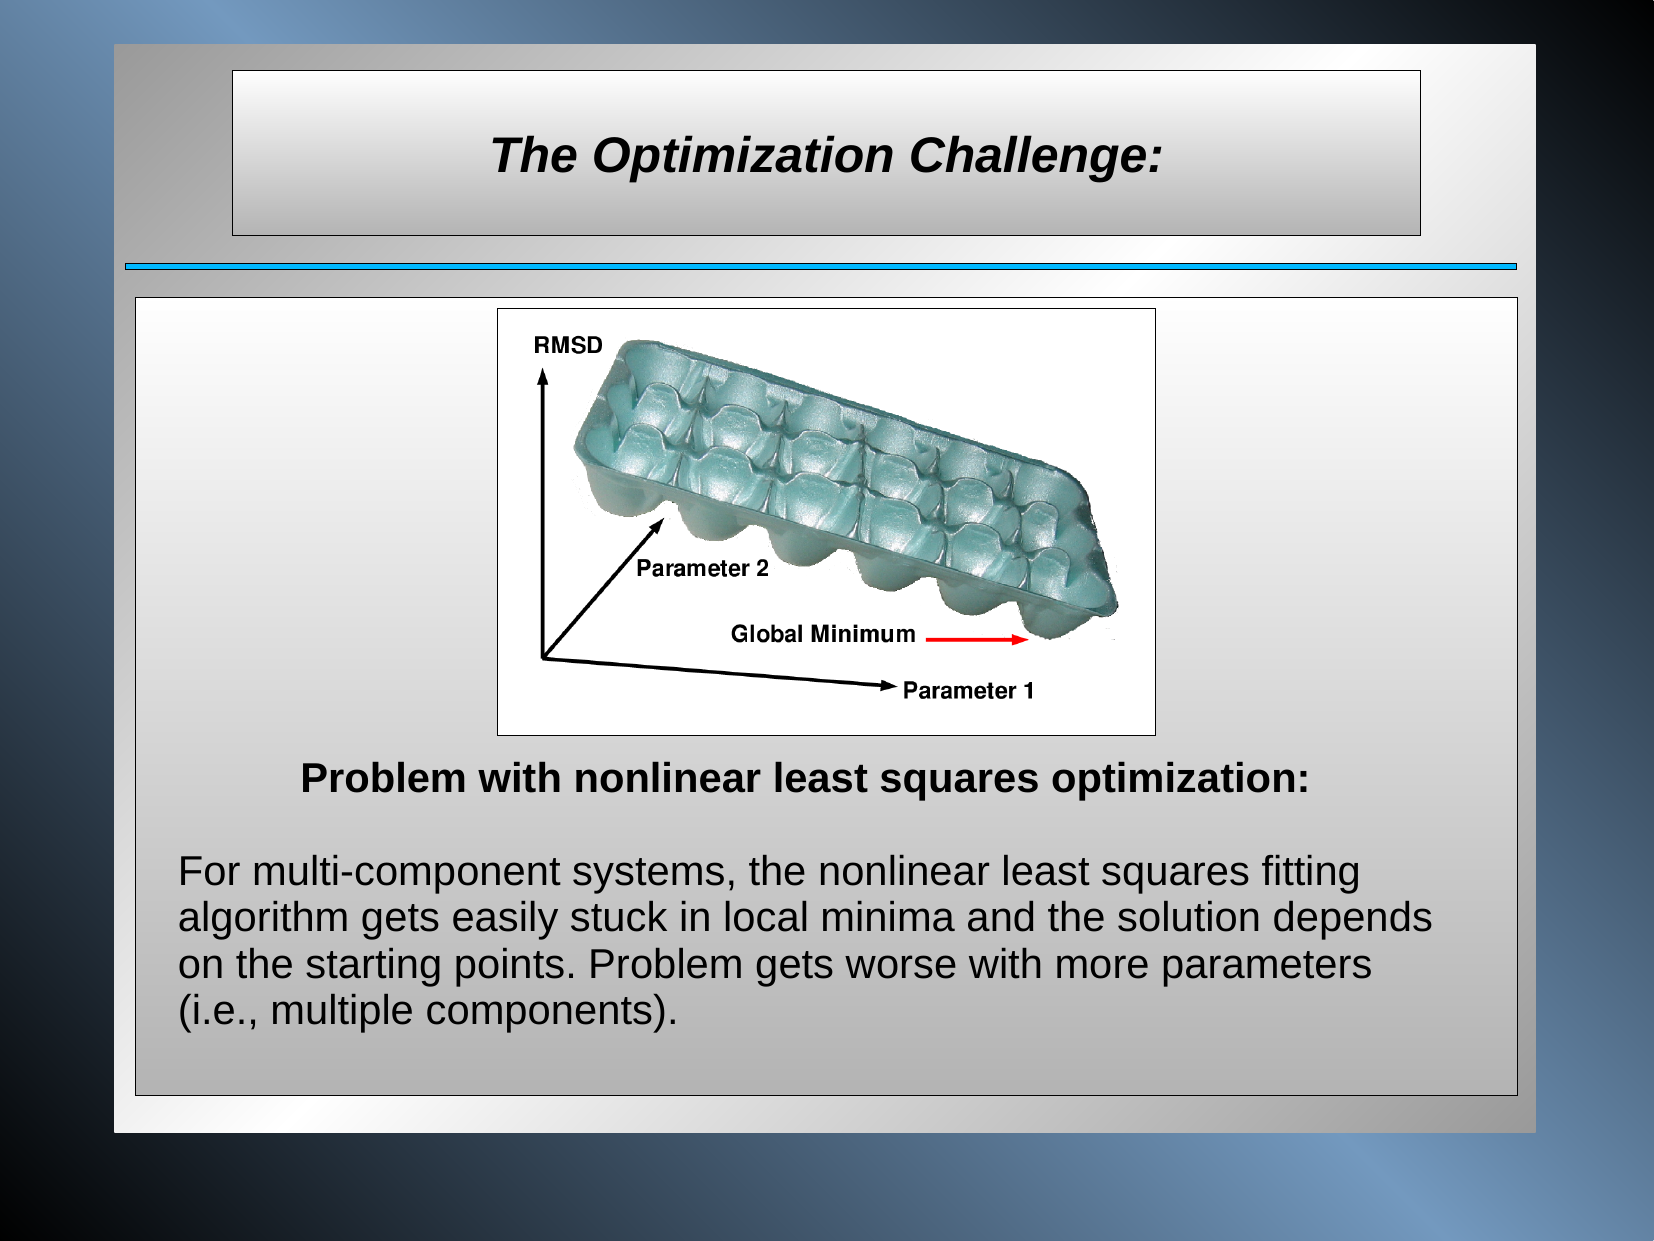

The Optimization Challenge:
Problem with nonlinear least squares optimization:
For multi-component systems, the nonlinear least squares fitting algorithm gets easily stuck in local minima and the solution depends on the starting points. Problem gets worse with more parameters (i.e., multiple components).